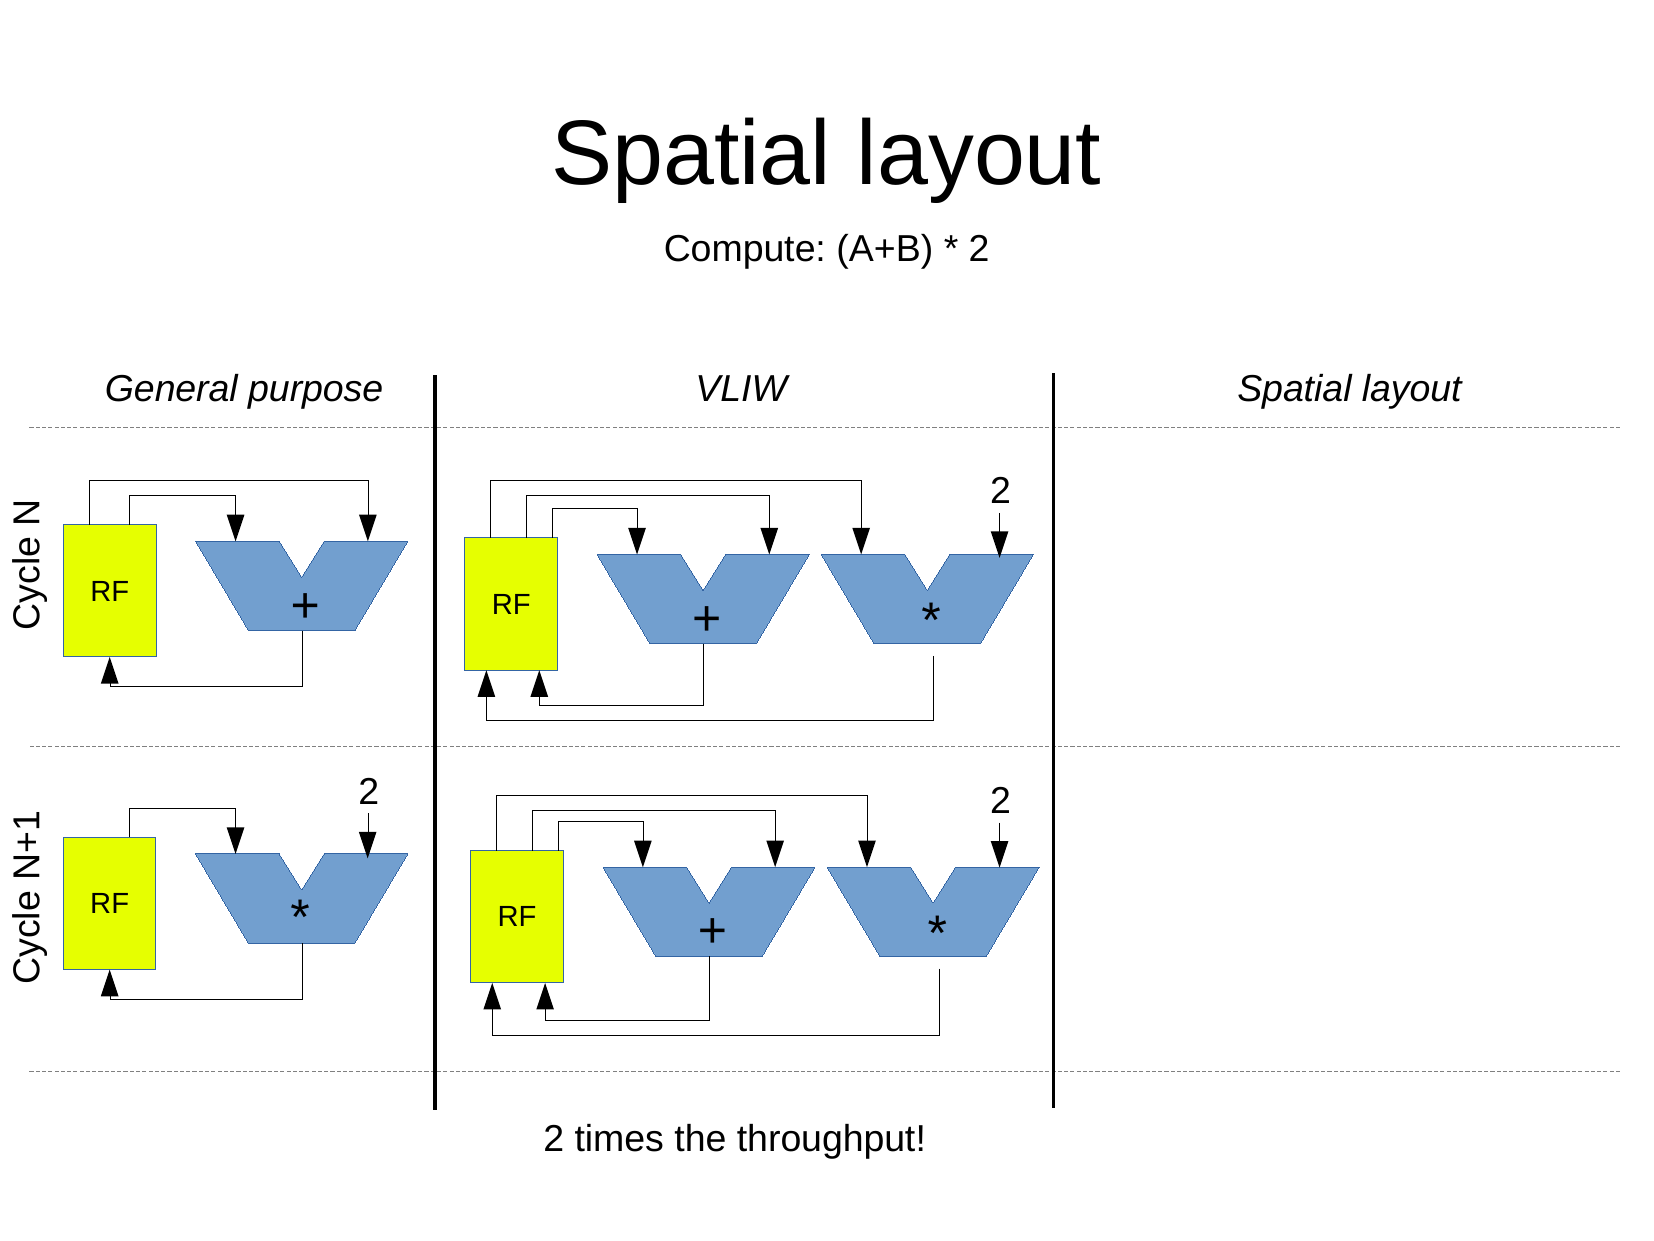

# Spatial layout
Compute: (A+B) * 2
General purpose
VLIW
Spatial layout
2
RF
Cycle N
RF
+
+
*
2
2
RF
RF
Cycle N+1
*
+
*
2 times the throughput!